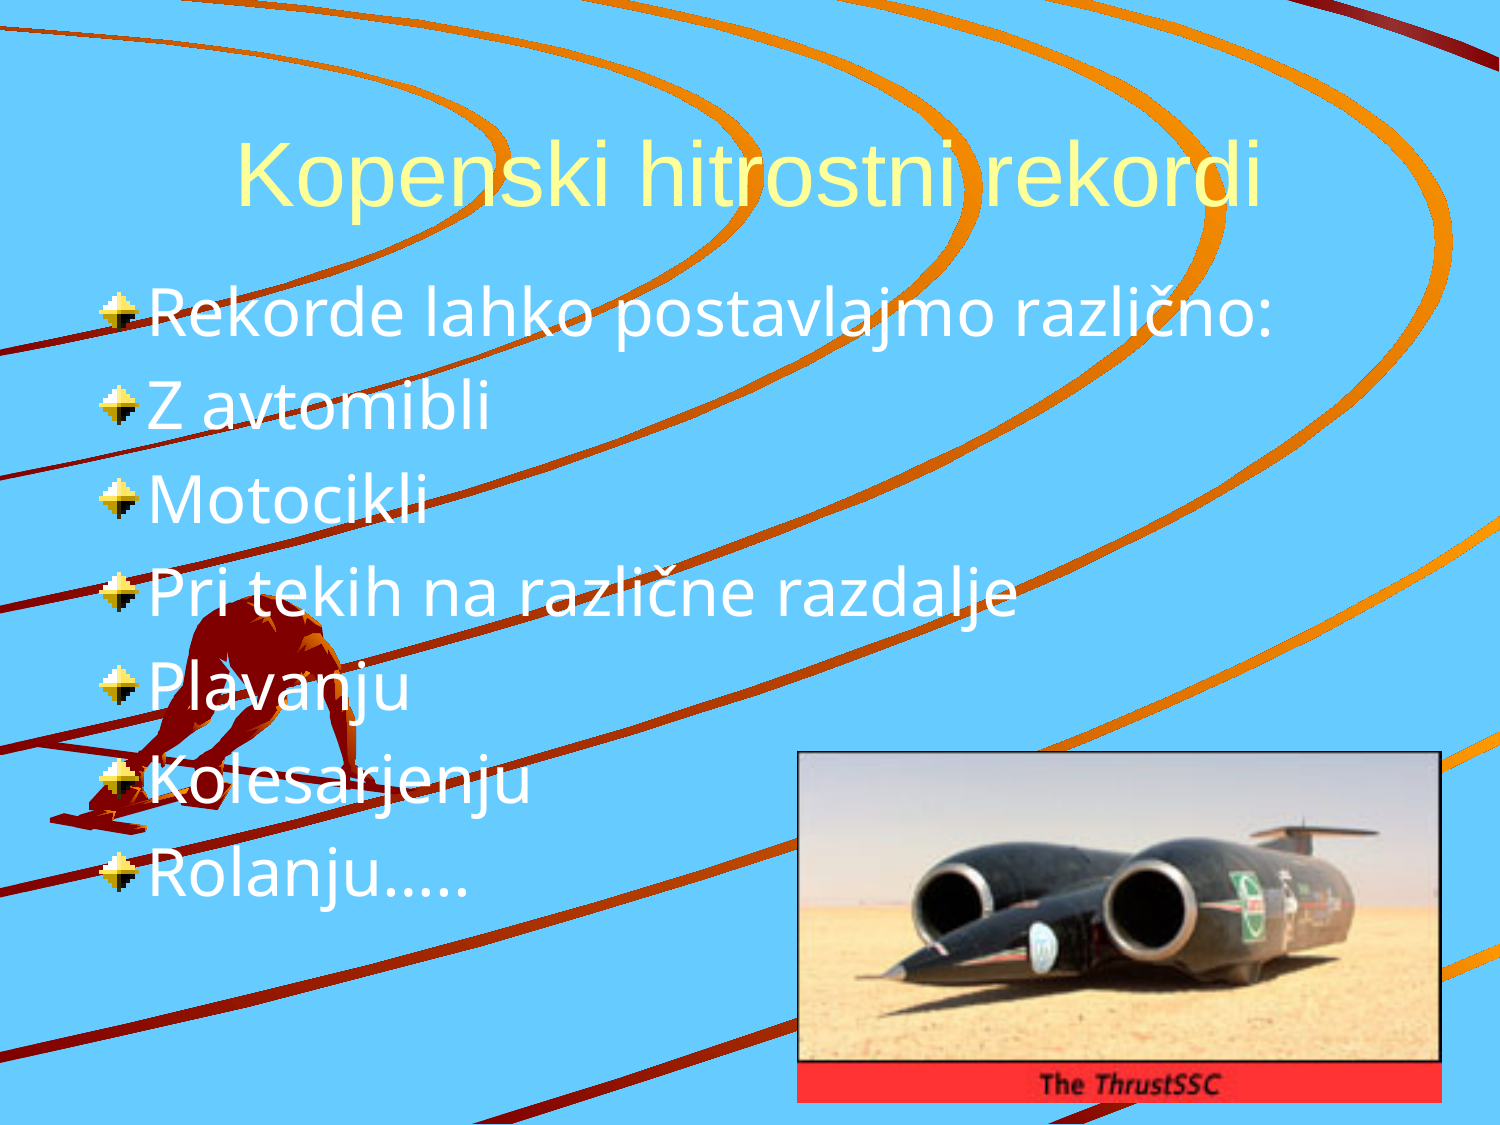

# Kopenski hitrostni rekordi
Rekorde lahko postavlajmo različno:
Z avtomibli
Motocikli
Pri tekih na različne razdalje
Plavanju
Kolesarjenju
Rolanju…..